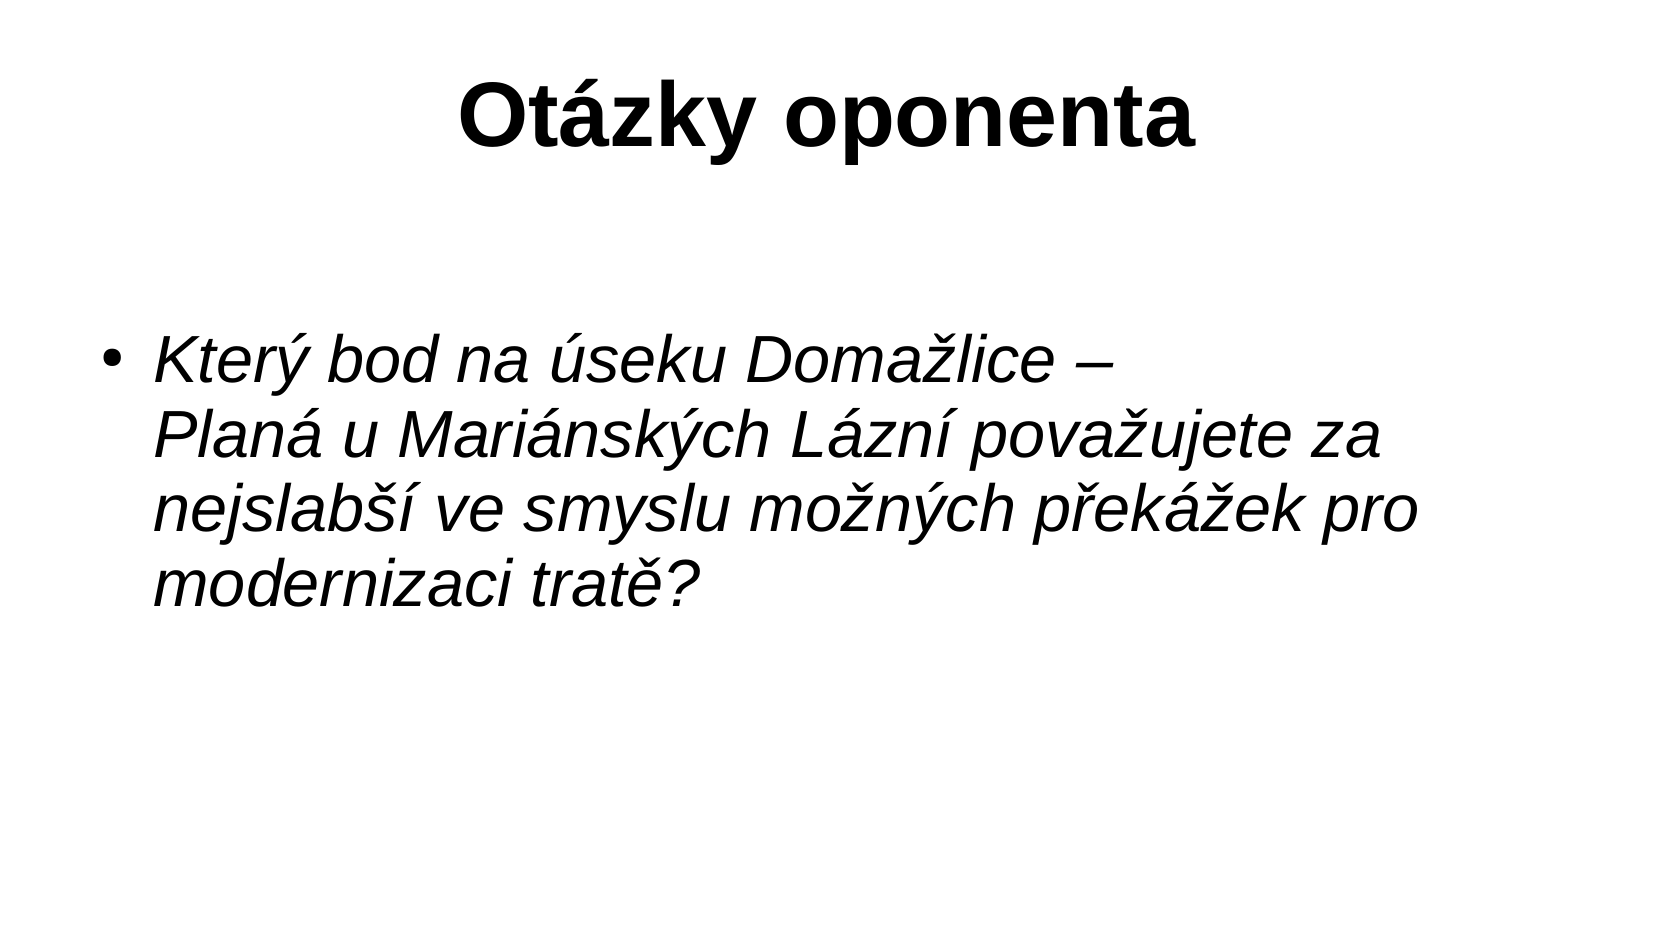

# Otázky oponenta
Který bod na úseku Domažlice – Planá u Mariánských Lázní považujete za nejslabší ve smyslu možných překážek pro modernizaci tratě?